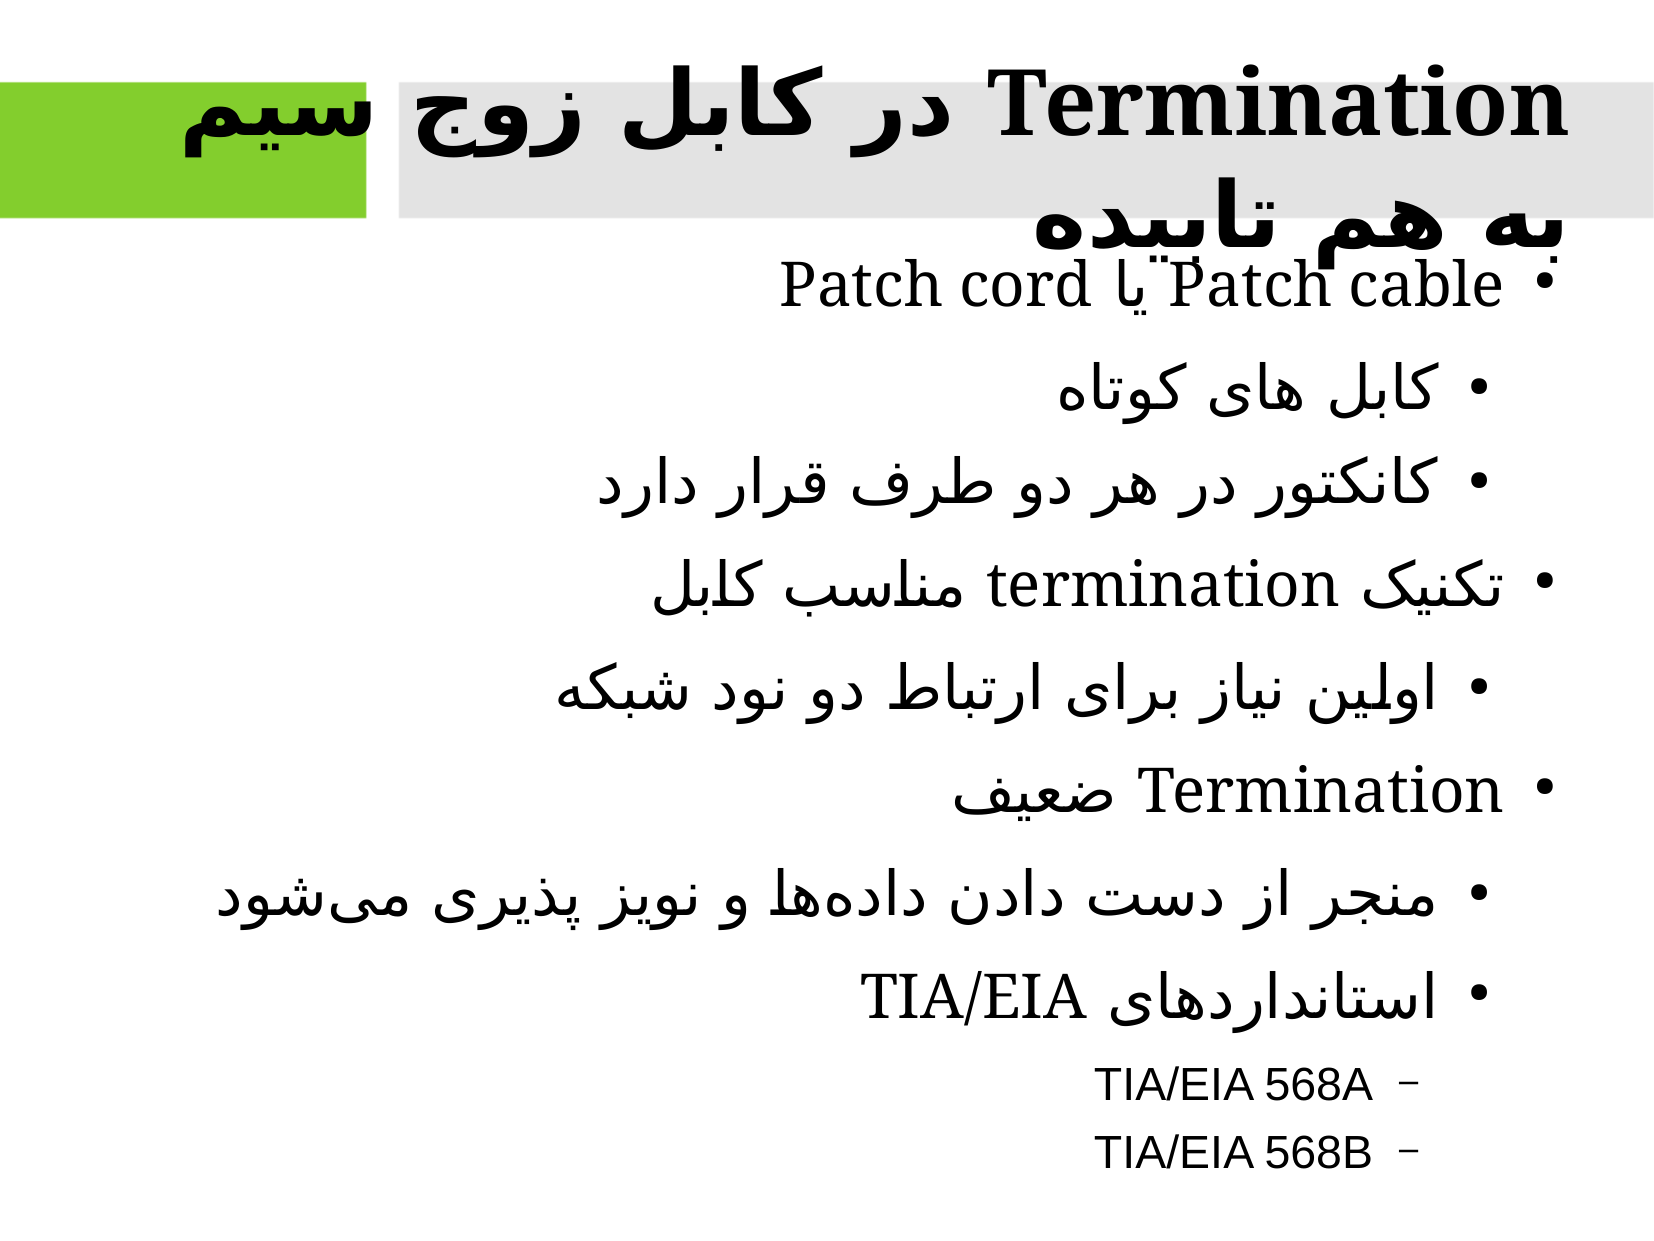

# Termination در کابل زوج سیم به هم تابیده
Patch cable یا Patch cord
کابل های کوتاه
کانکتور در هر دو طرف قرار دارد
تکنیک‌ termination مناسب کابل
اولین نیاز برای ارتباط دو نود شبکه
Termination ضعیف
منجر از دست دادن داده‌ها و نویز پذیری می‌شود
استانداردهای TIA/EIA
TIA/EIA 568A
TIA/EIA 568B